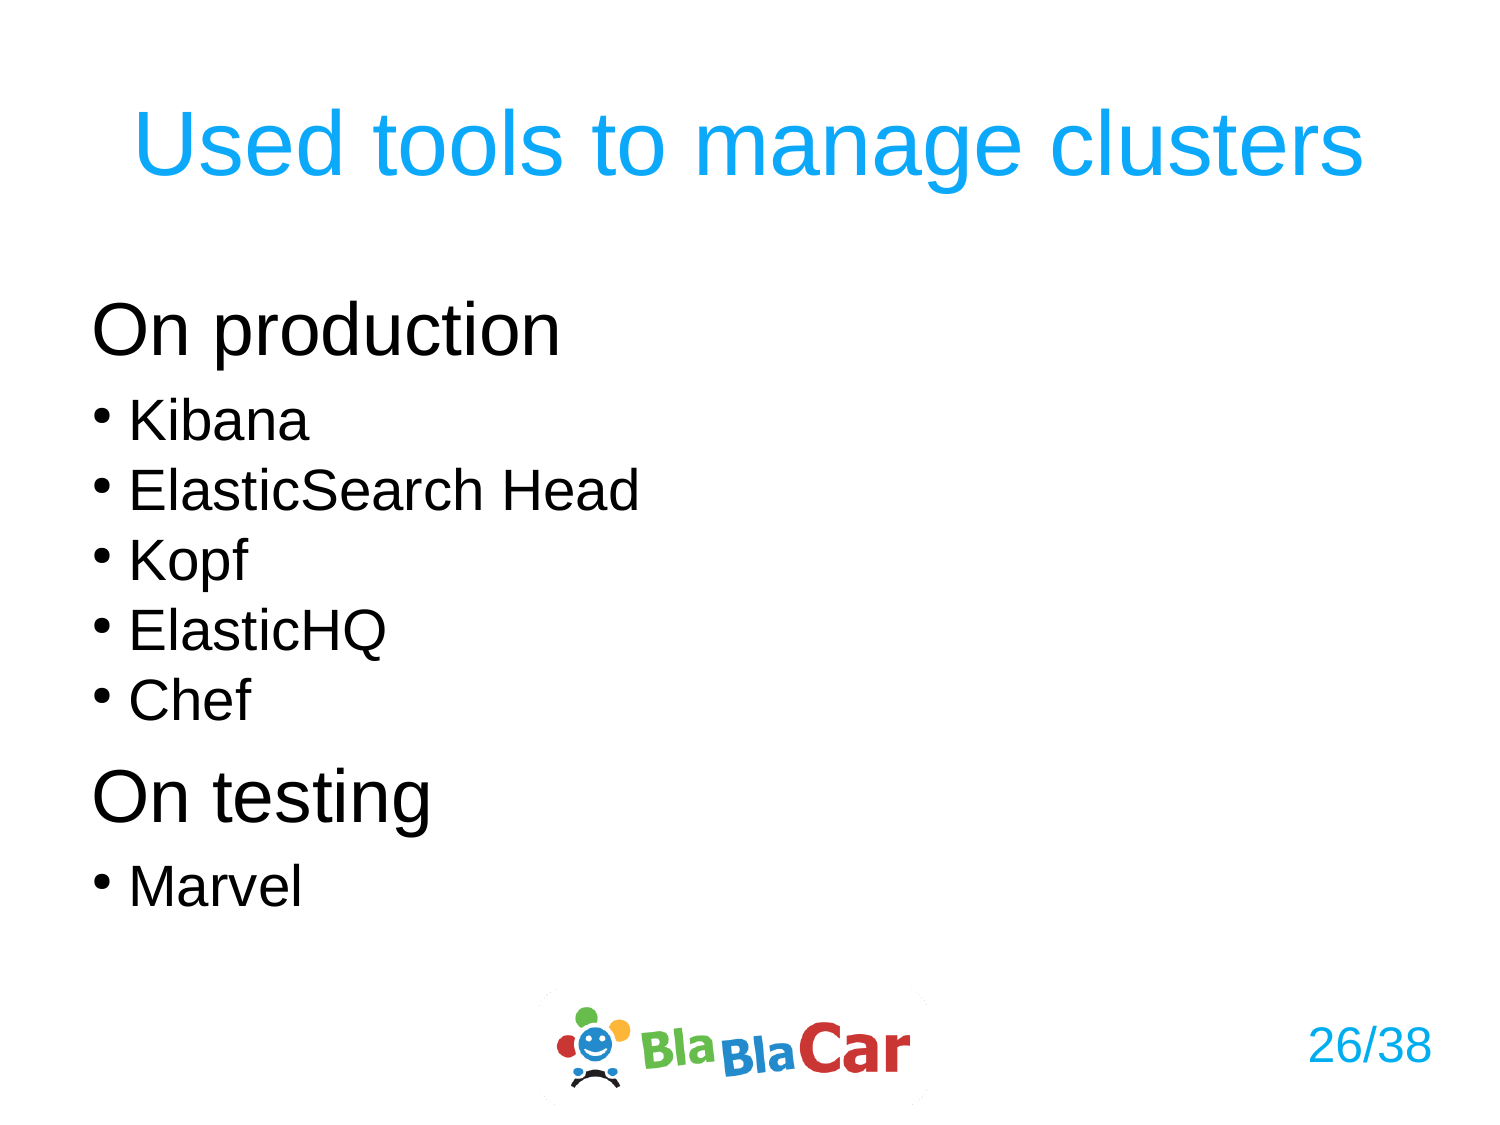

# Used tools to manage clusters
On production
 Kibana
 ElasticSearch Head
 Kopf
 ElasticHQ
 Chef
On testing
 Marvel